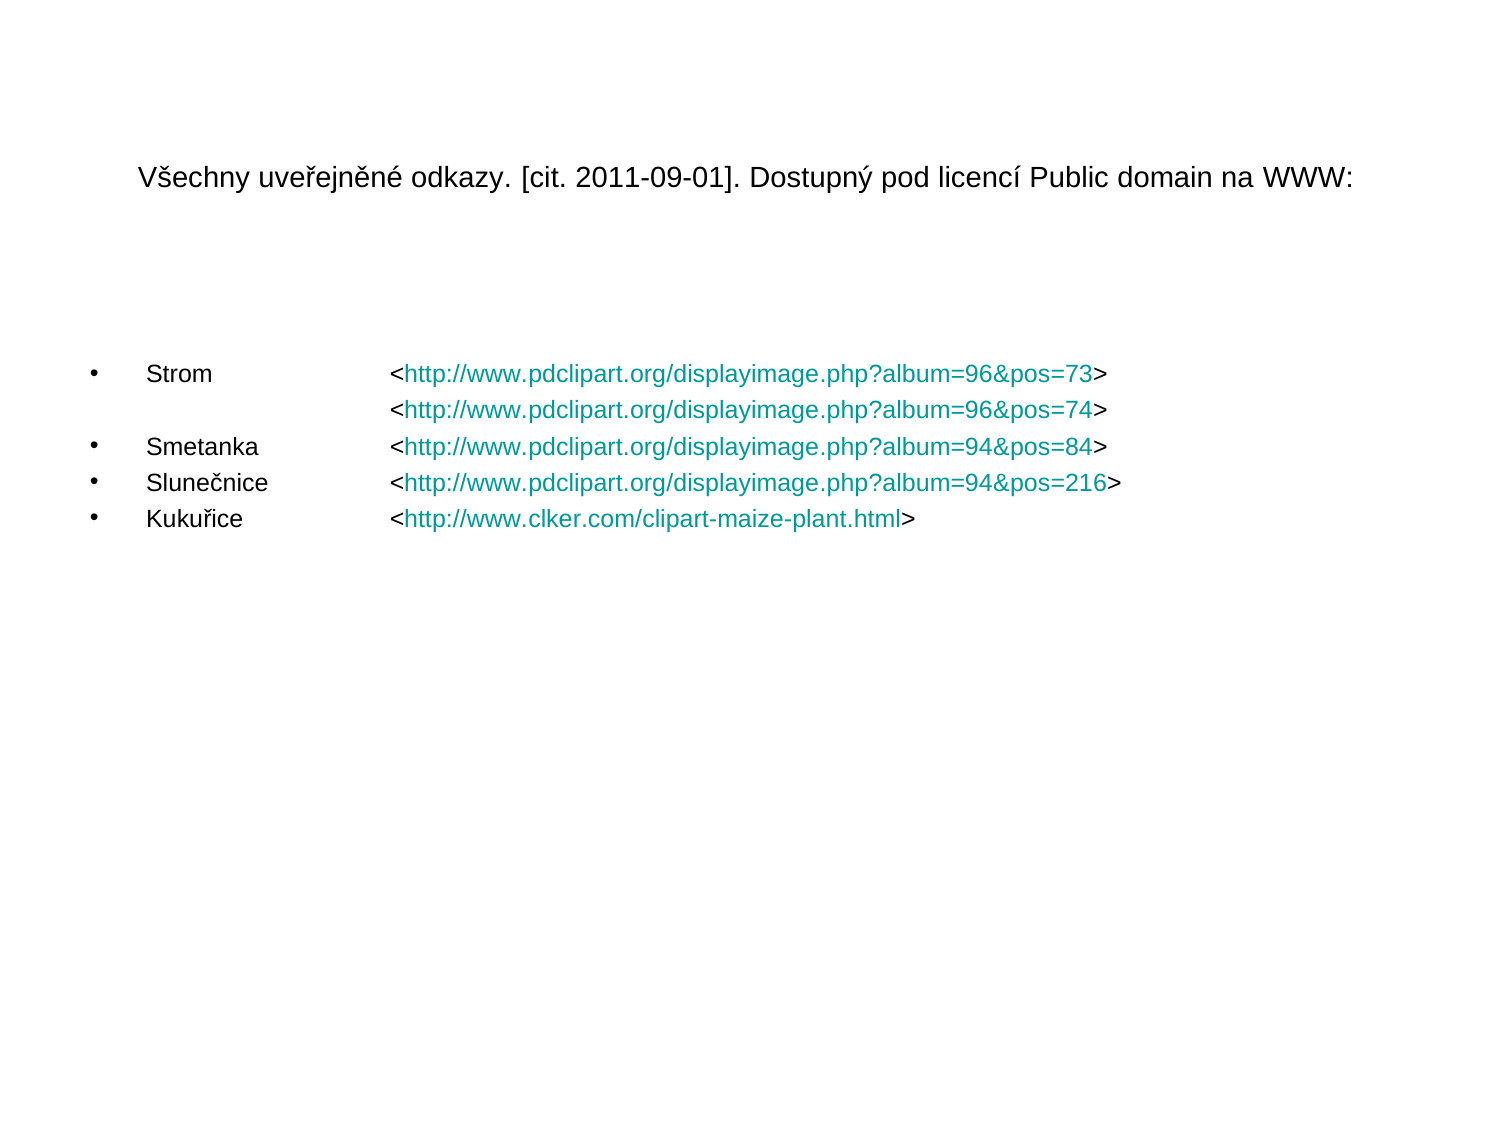

# Všechny uveřejněné odkazy. [cit. 2011-09-01]. Dostupný pod licencí Public domain na WWW:
Strom		<http://www.pdclipart.org/displayimage.php?album=96&pos=73>
 		<http://www.pdclipart.org/displayimage.php?album=96&pos=74>
Smetanka 	<http://www.pdclipart.org/displayimage.php?album=94&pos=84>
Slunečnice 	<http://www.pdclipart.org/displayimage.php?album=94&pos=216>
Kukuřice 	<http://www.clker.com/clipart-maize-plant.html>